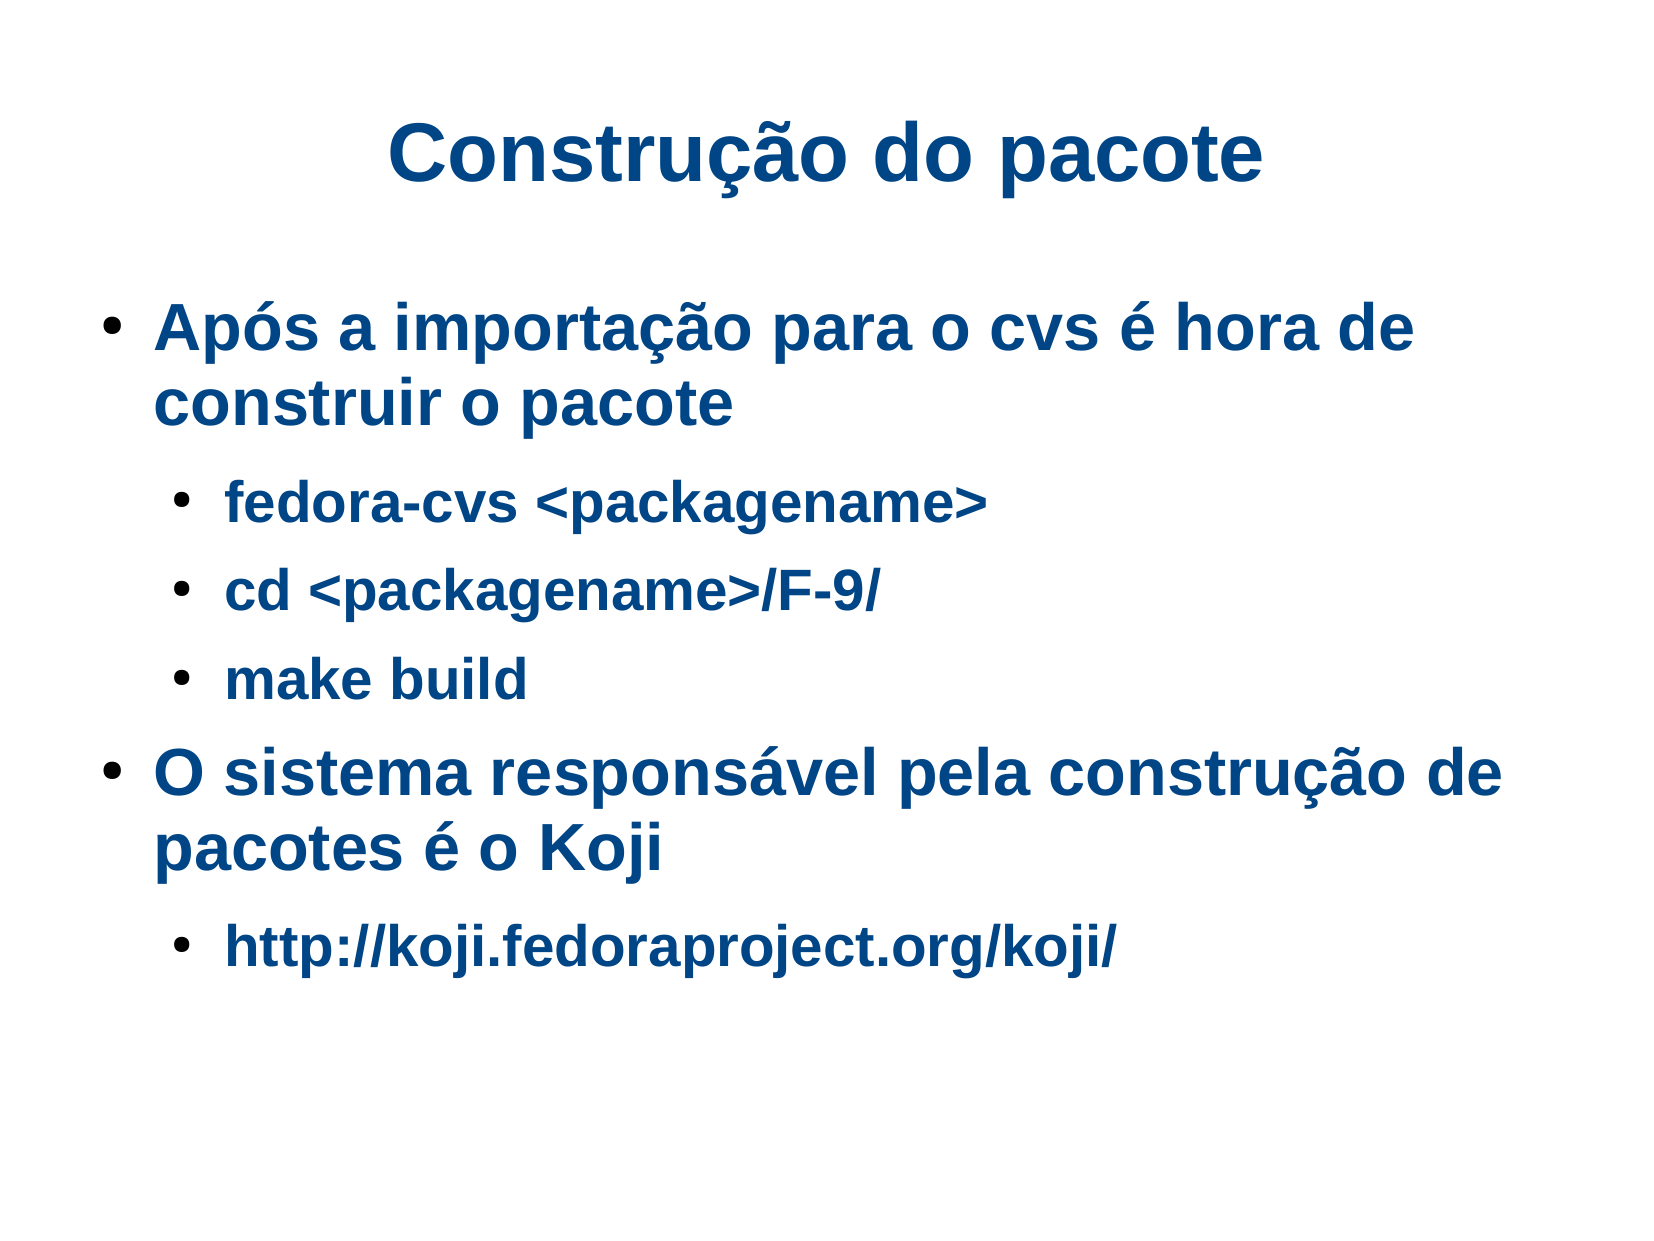

# Construção do pacote
Após a importação para o cvs é hora de construir o pacote
fedora-cvs <packagename>
cd <packagename>/F-9/
make build
O sistema responsável pela construção de pacotes é o Koji
http://koji.fedoraproject.org/koji/